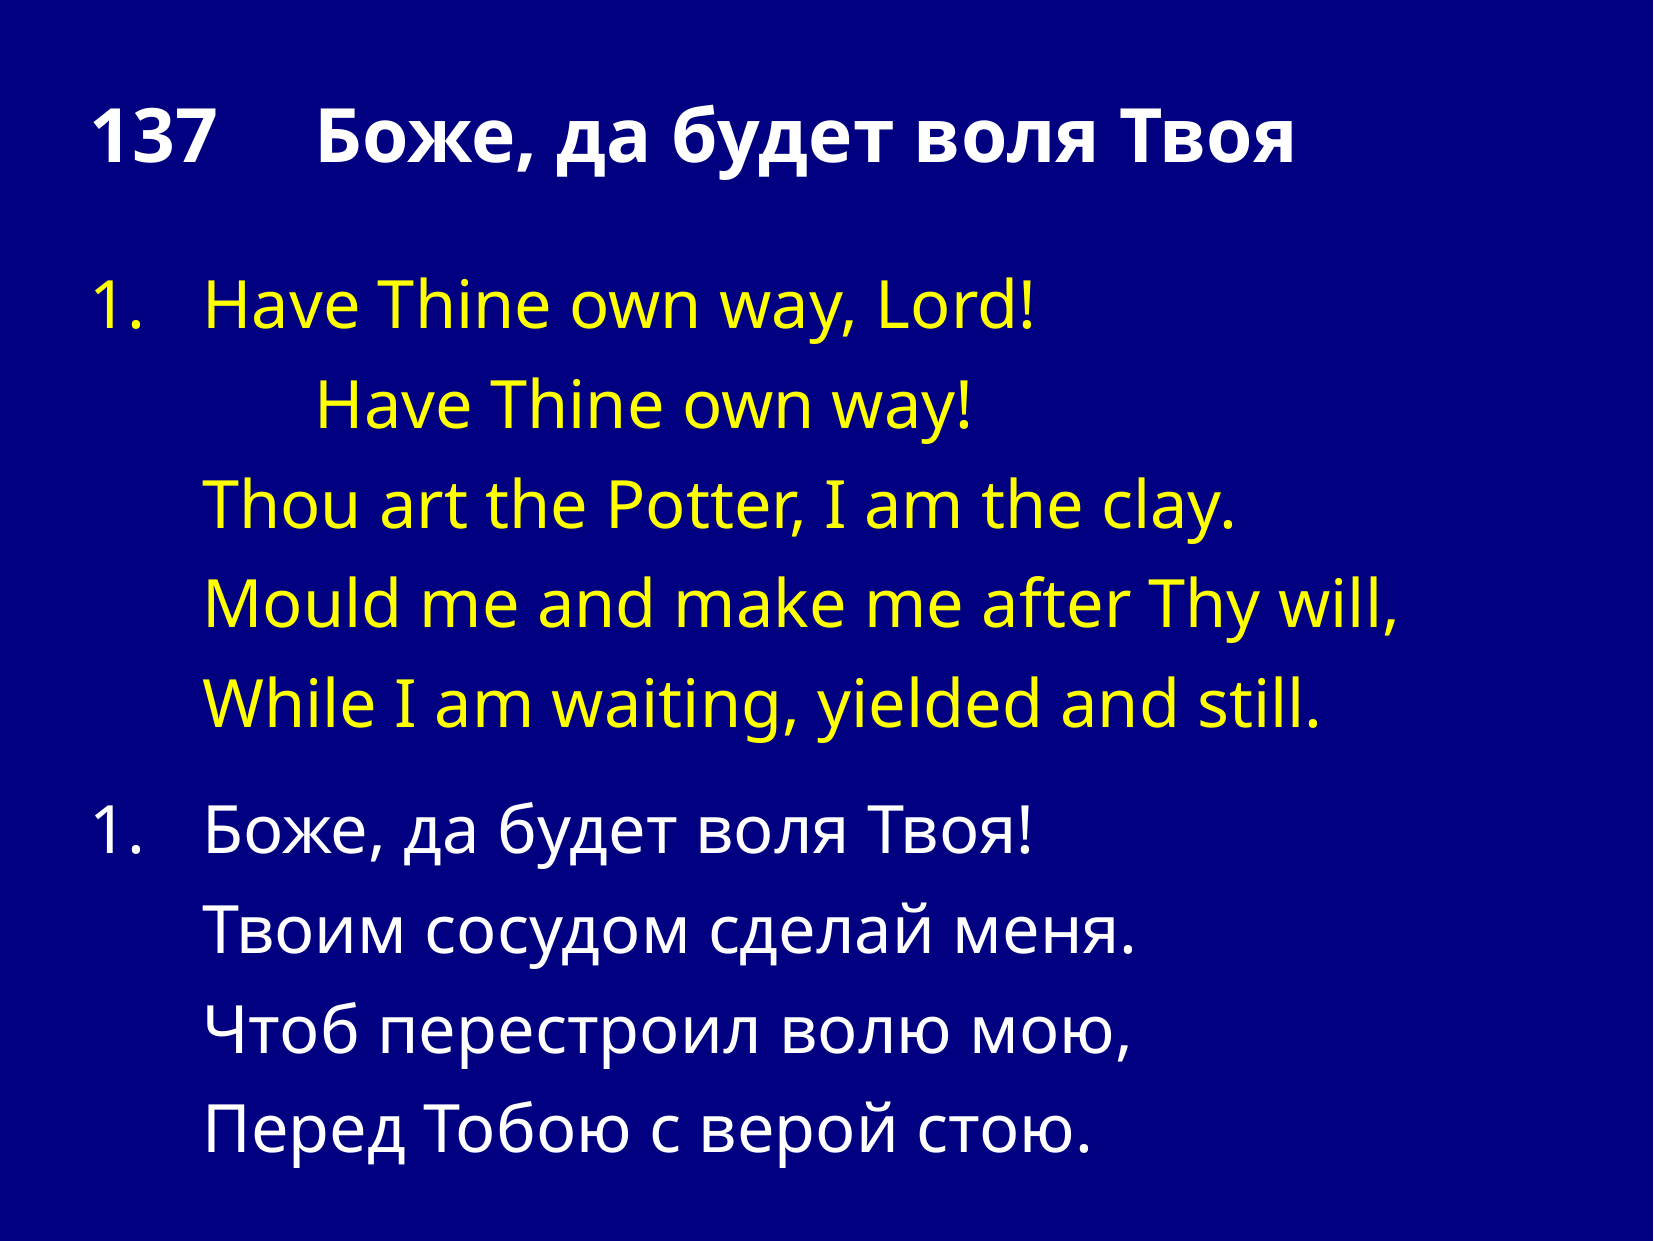

137	Боже, да будет воля Твоя
1.	Have Thine own way, Lord!
		Have Thine own way!
	Thou art the Potter, I am the clay.
	Mould me and make me after Thy will,
	While I am waiting, yielded and still.
1.	Боже, да будет воля Твоя!
	Твоим сосудом сделай меня.
	Чтоб перестроил волю мою,
	Перед Тобою с верой стою.